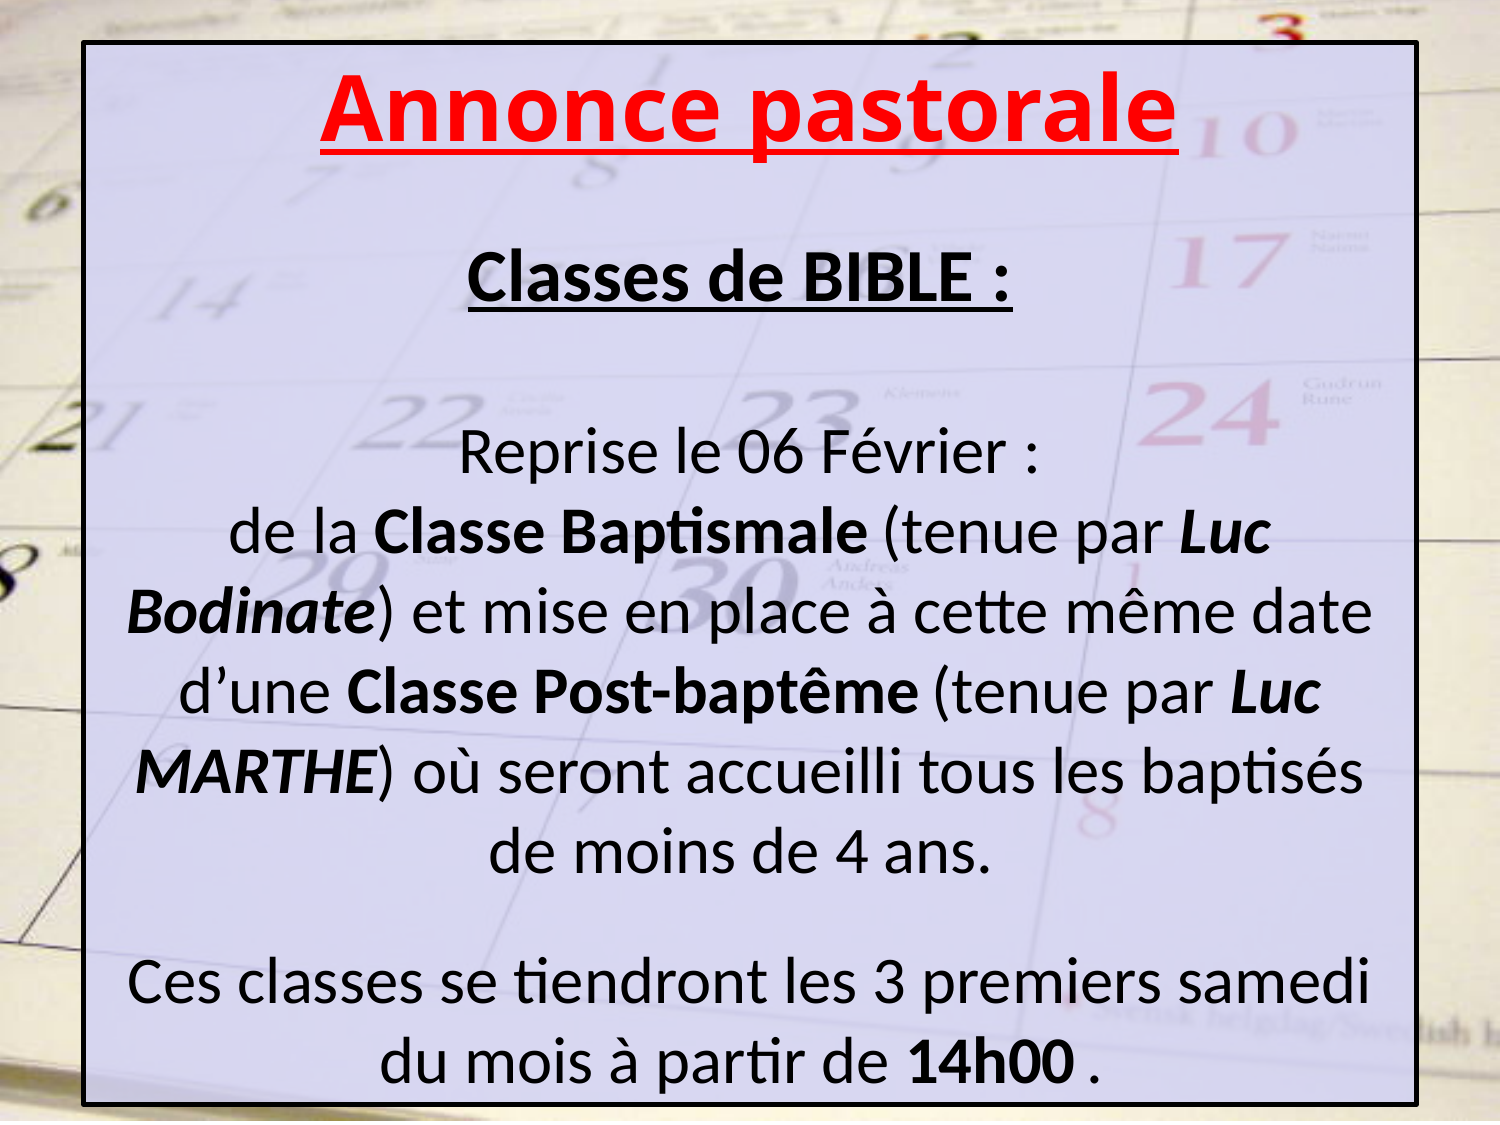

Annonce pastorale
Classes de BIBLE :
Reprise le 06 Février :
de la Classe Baptismale (tenue par Luc Bodinate) et mise en place à cette même date d’une Classe Post-baptême (tenue par Luc MARTHE) où seront accueilli tous les baptisés de moins de 4 ans.
Ces classes se tiendront les 3 premiers samedi du mois à partir de 14h00 .